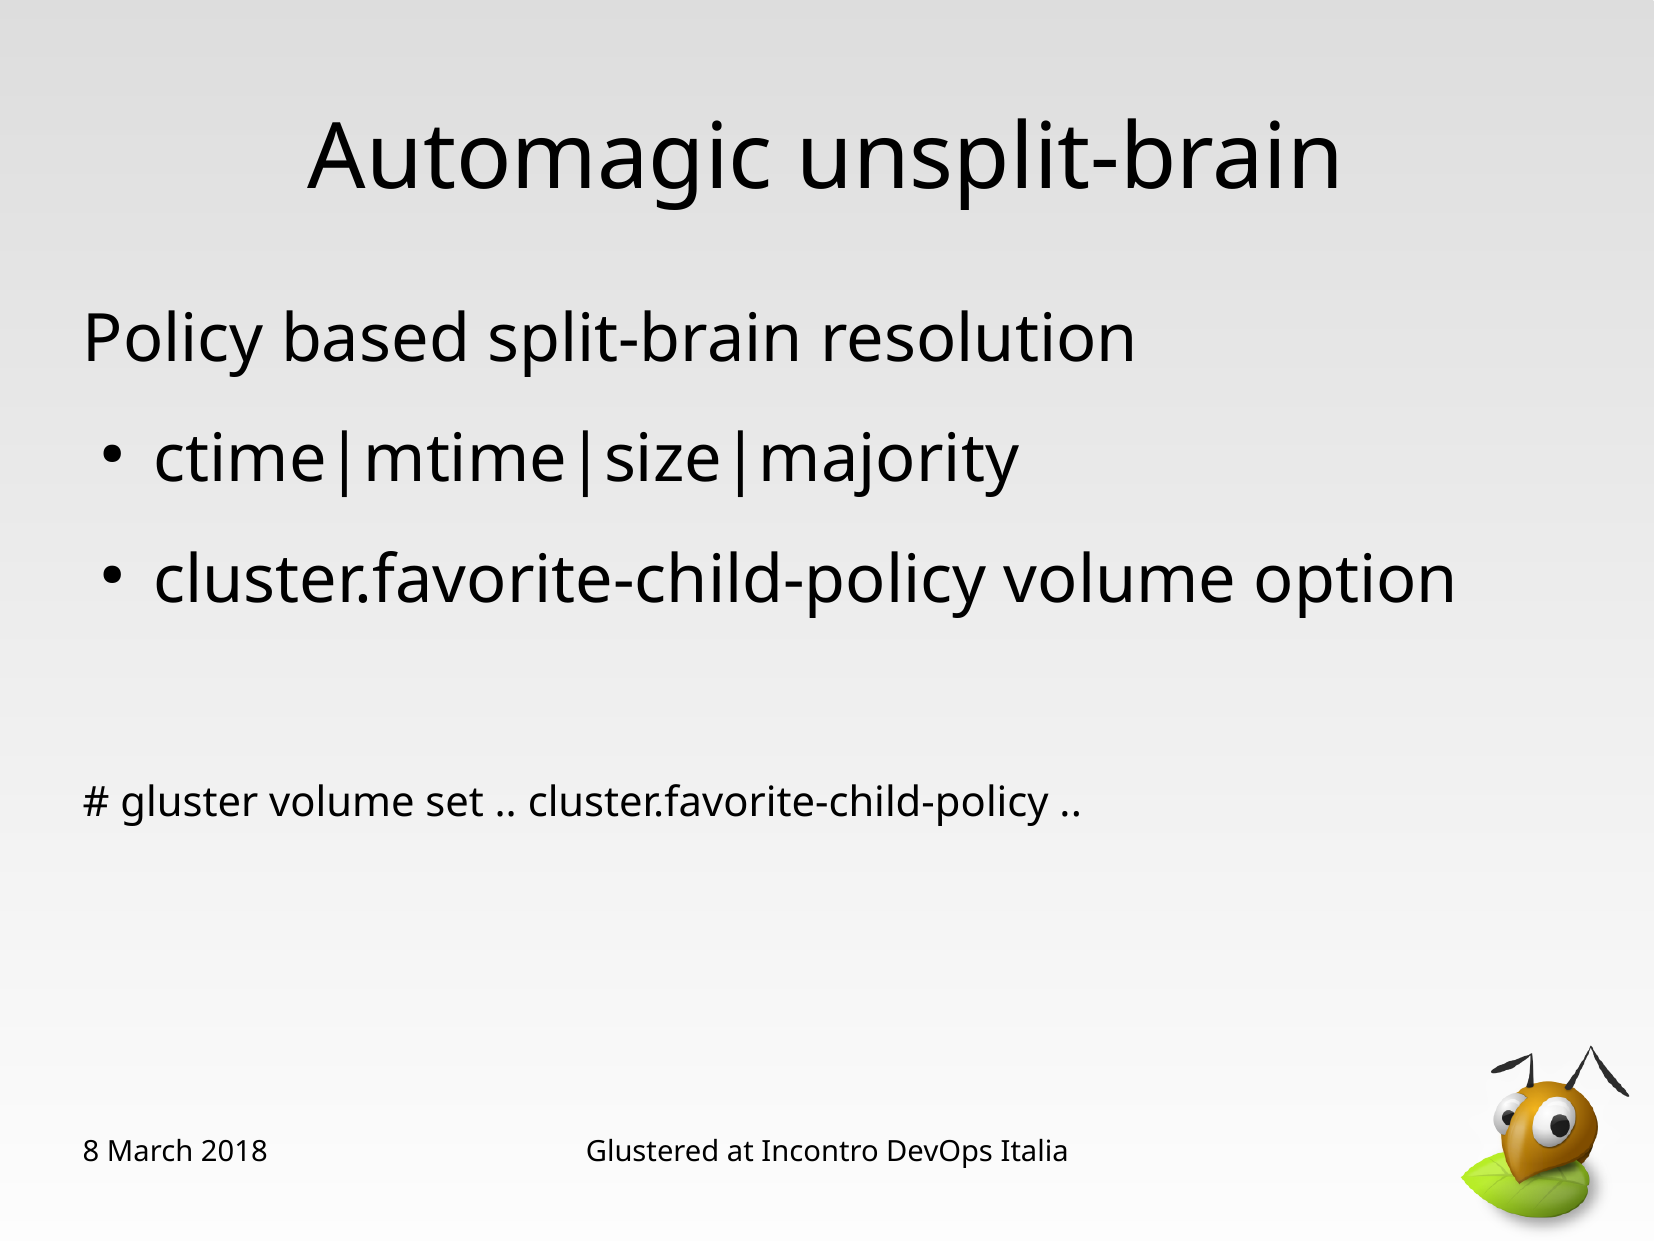

# Automagic unsplit-brain
Policy based split-brain resolution
ctime|mtime|size|majority
cluster.favorite-child-policy volume option
# gluster volume set .. cluster.favorite-child-policy ..
8 March 2018
Glustered at Incontro DevOps Italia